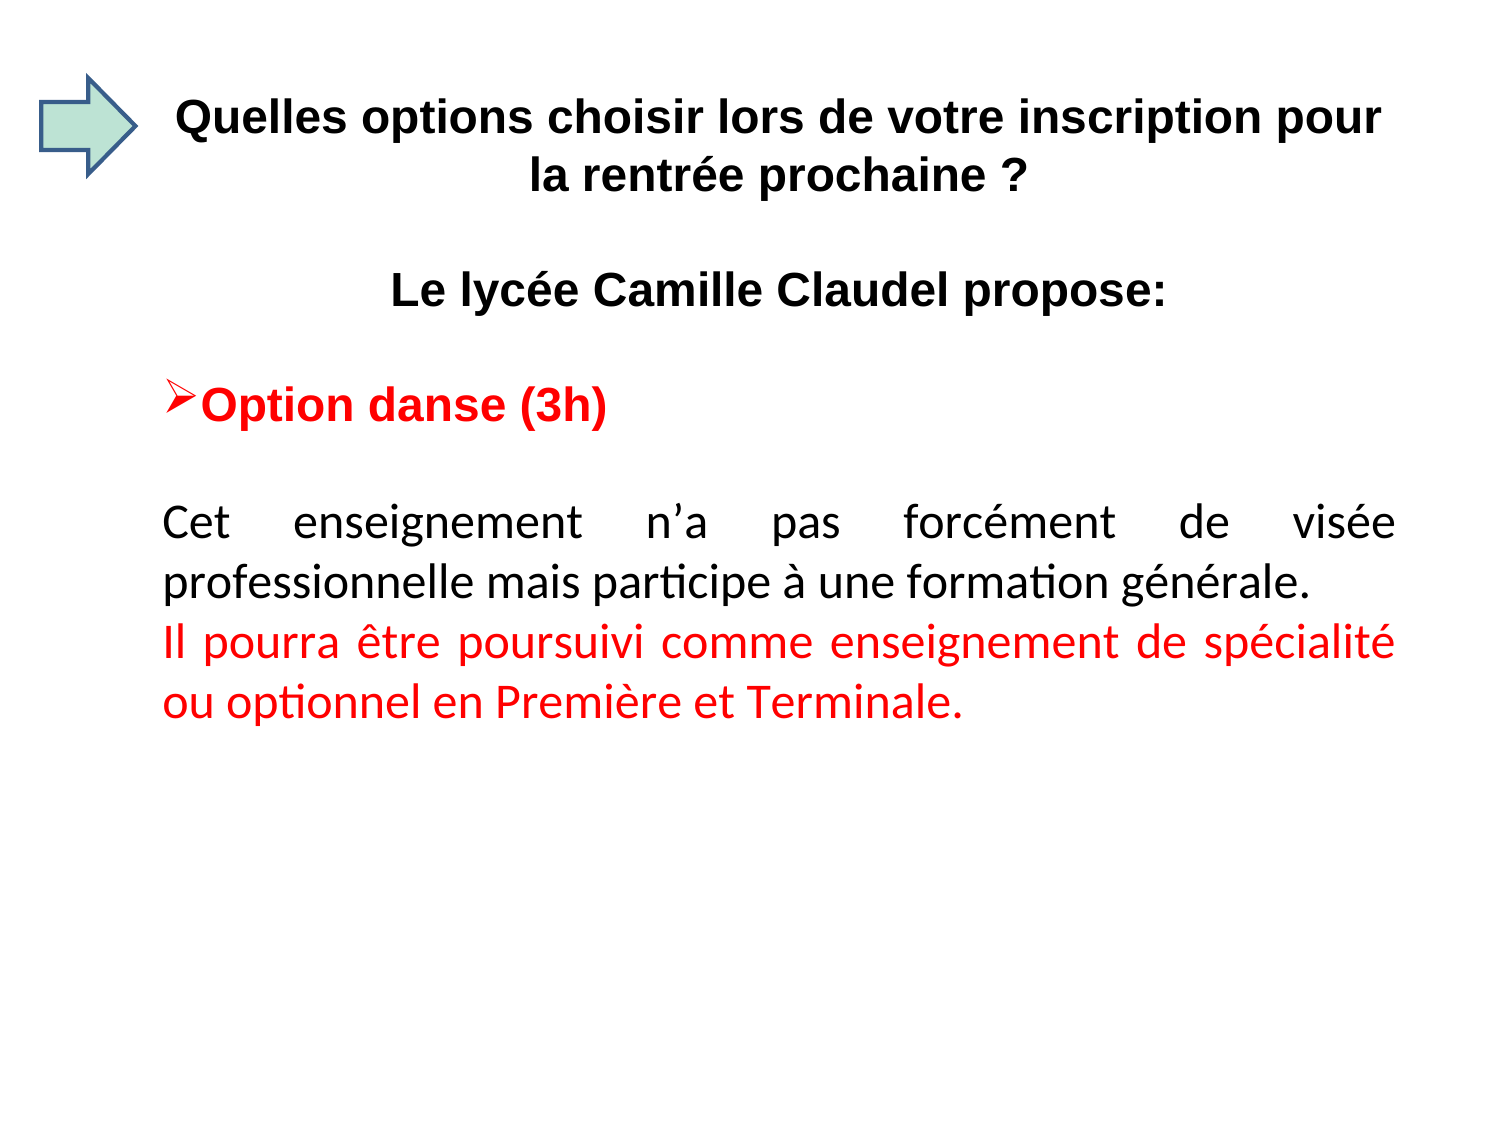

Quelles options choisir lors de votre inscription pour la rentrée prochaine ?
Le lycée Camille Claudel propose:
Option danse (3h)
Cet enseignement n’a pas forcément de visée professionnelle mais participe à une formation générale.
Il pourra être poursuivi comme enseignement de spécialité ou optionnel en Première et Terminale.